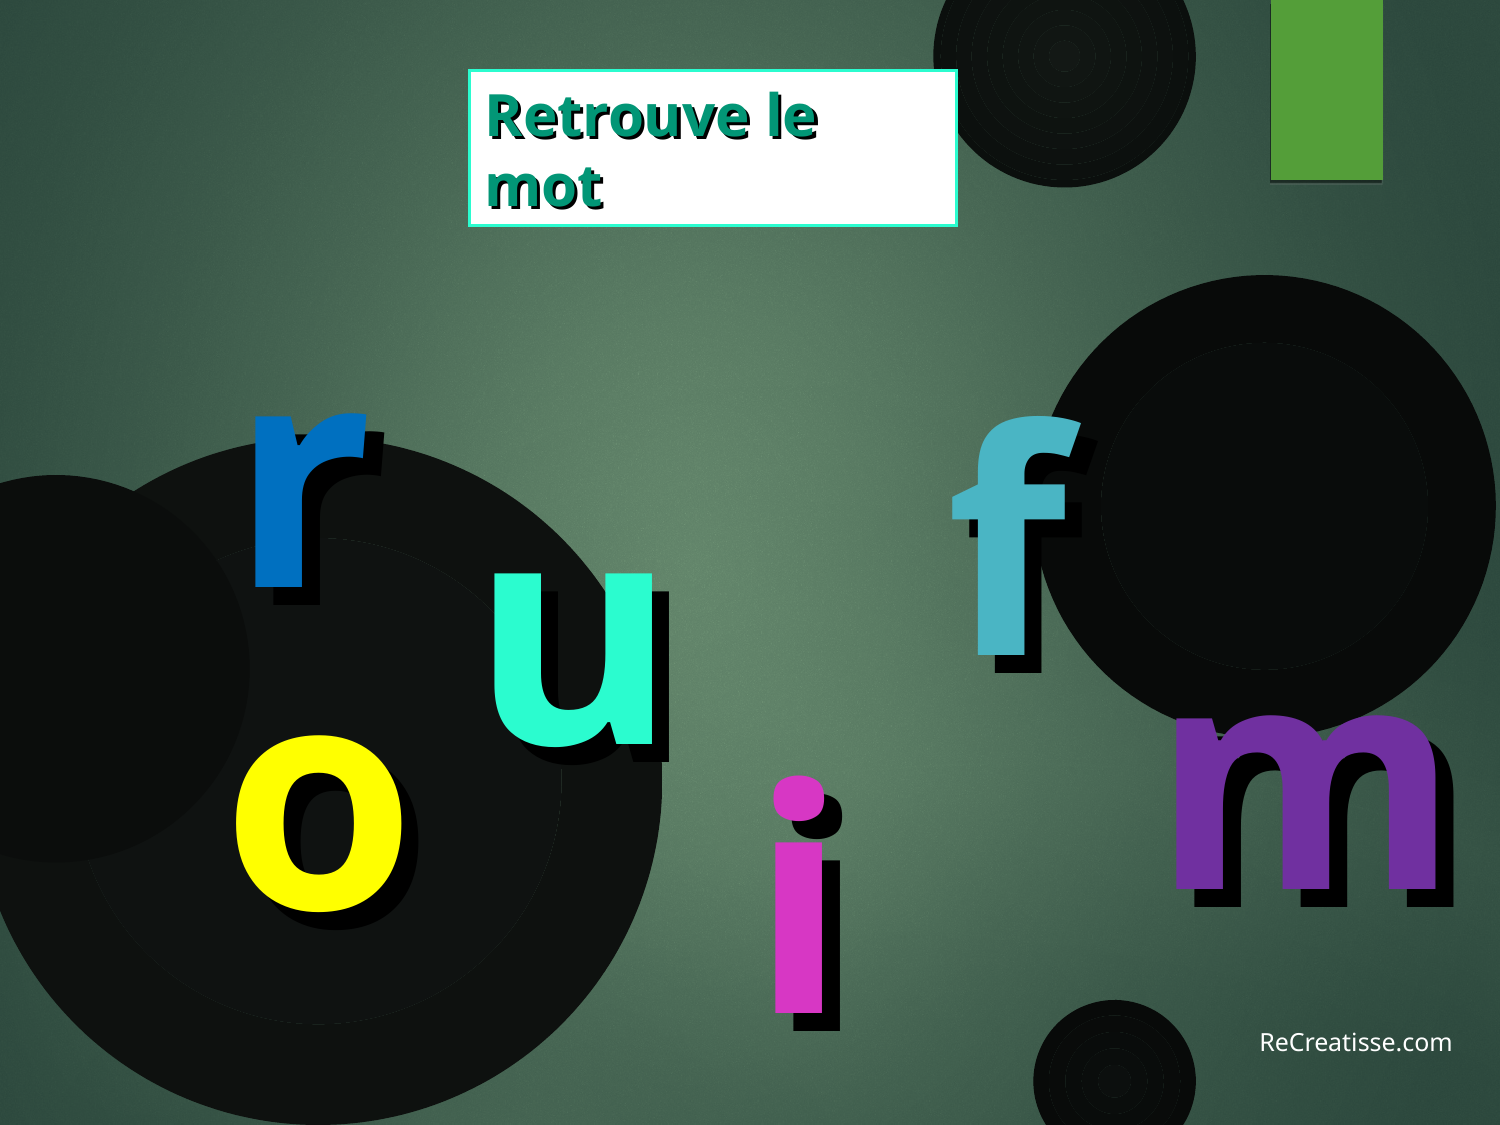

Retrouve le mot
r
f
u
m
o
i
ReCreatisse.com